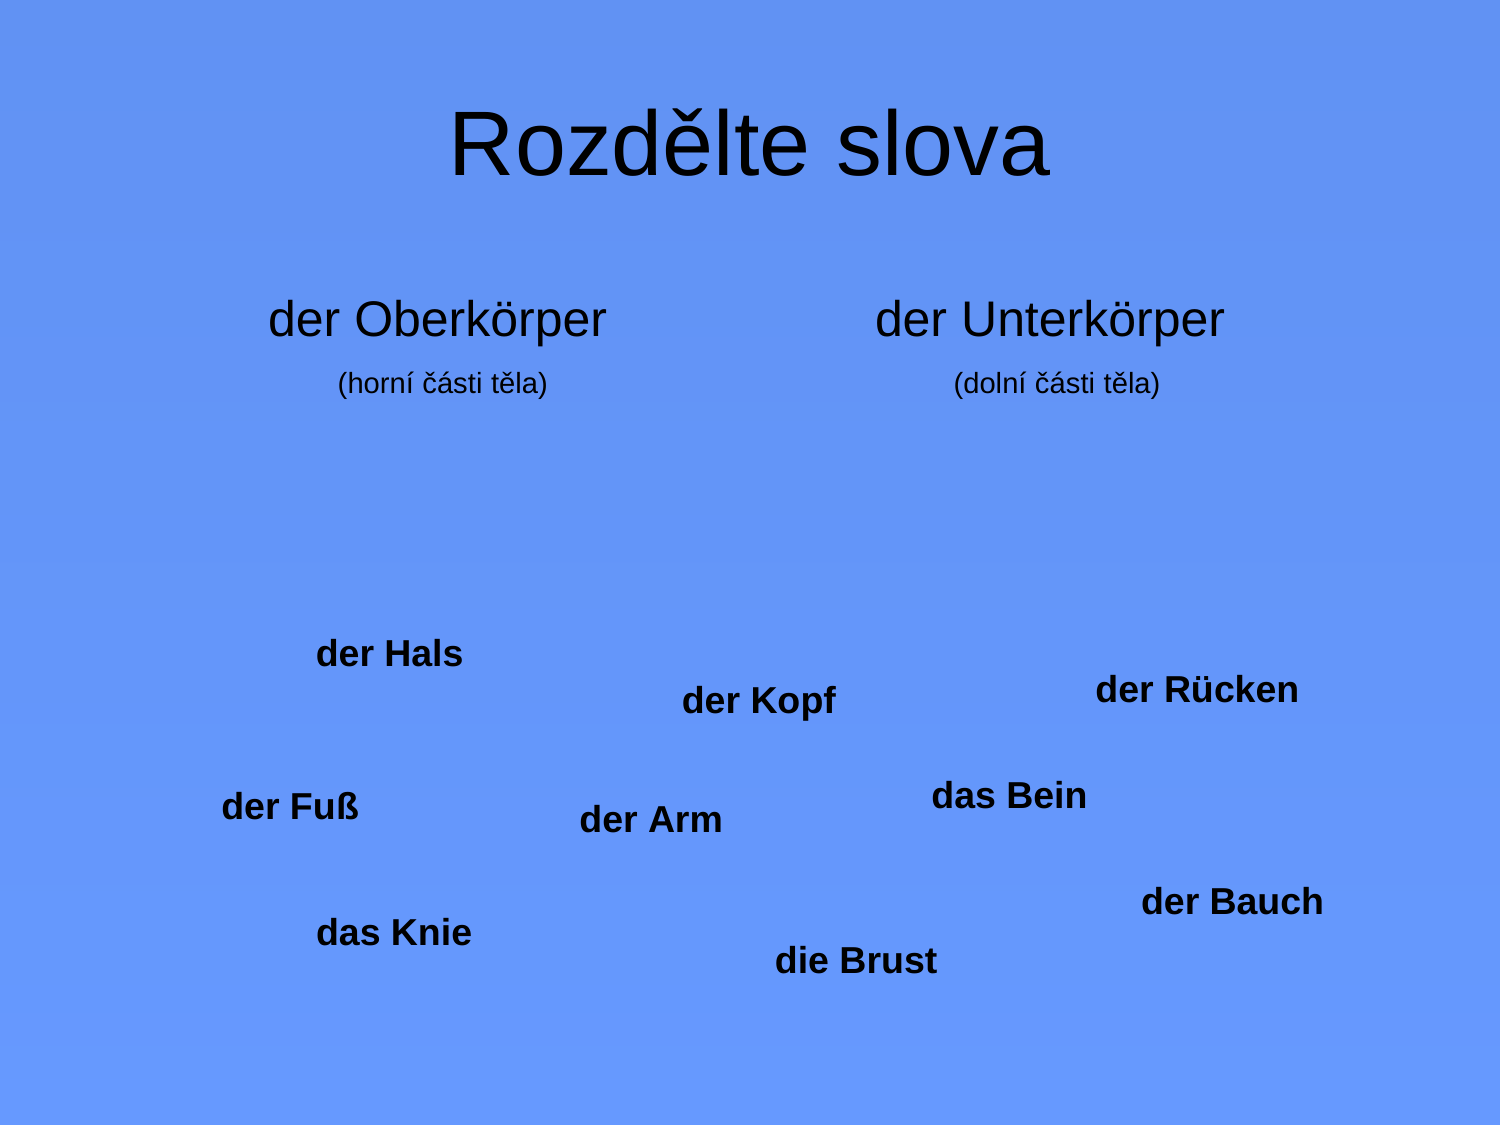

# Rozdělte slova
der Oberkörper
(horní části těla)
der Unterkörper
(dolní části těla)
der Hals
der Rücken
der Kopf
das Bein
der Fuß
der Arm
der Bauch
das Knie
die Brust